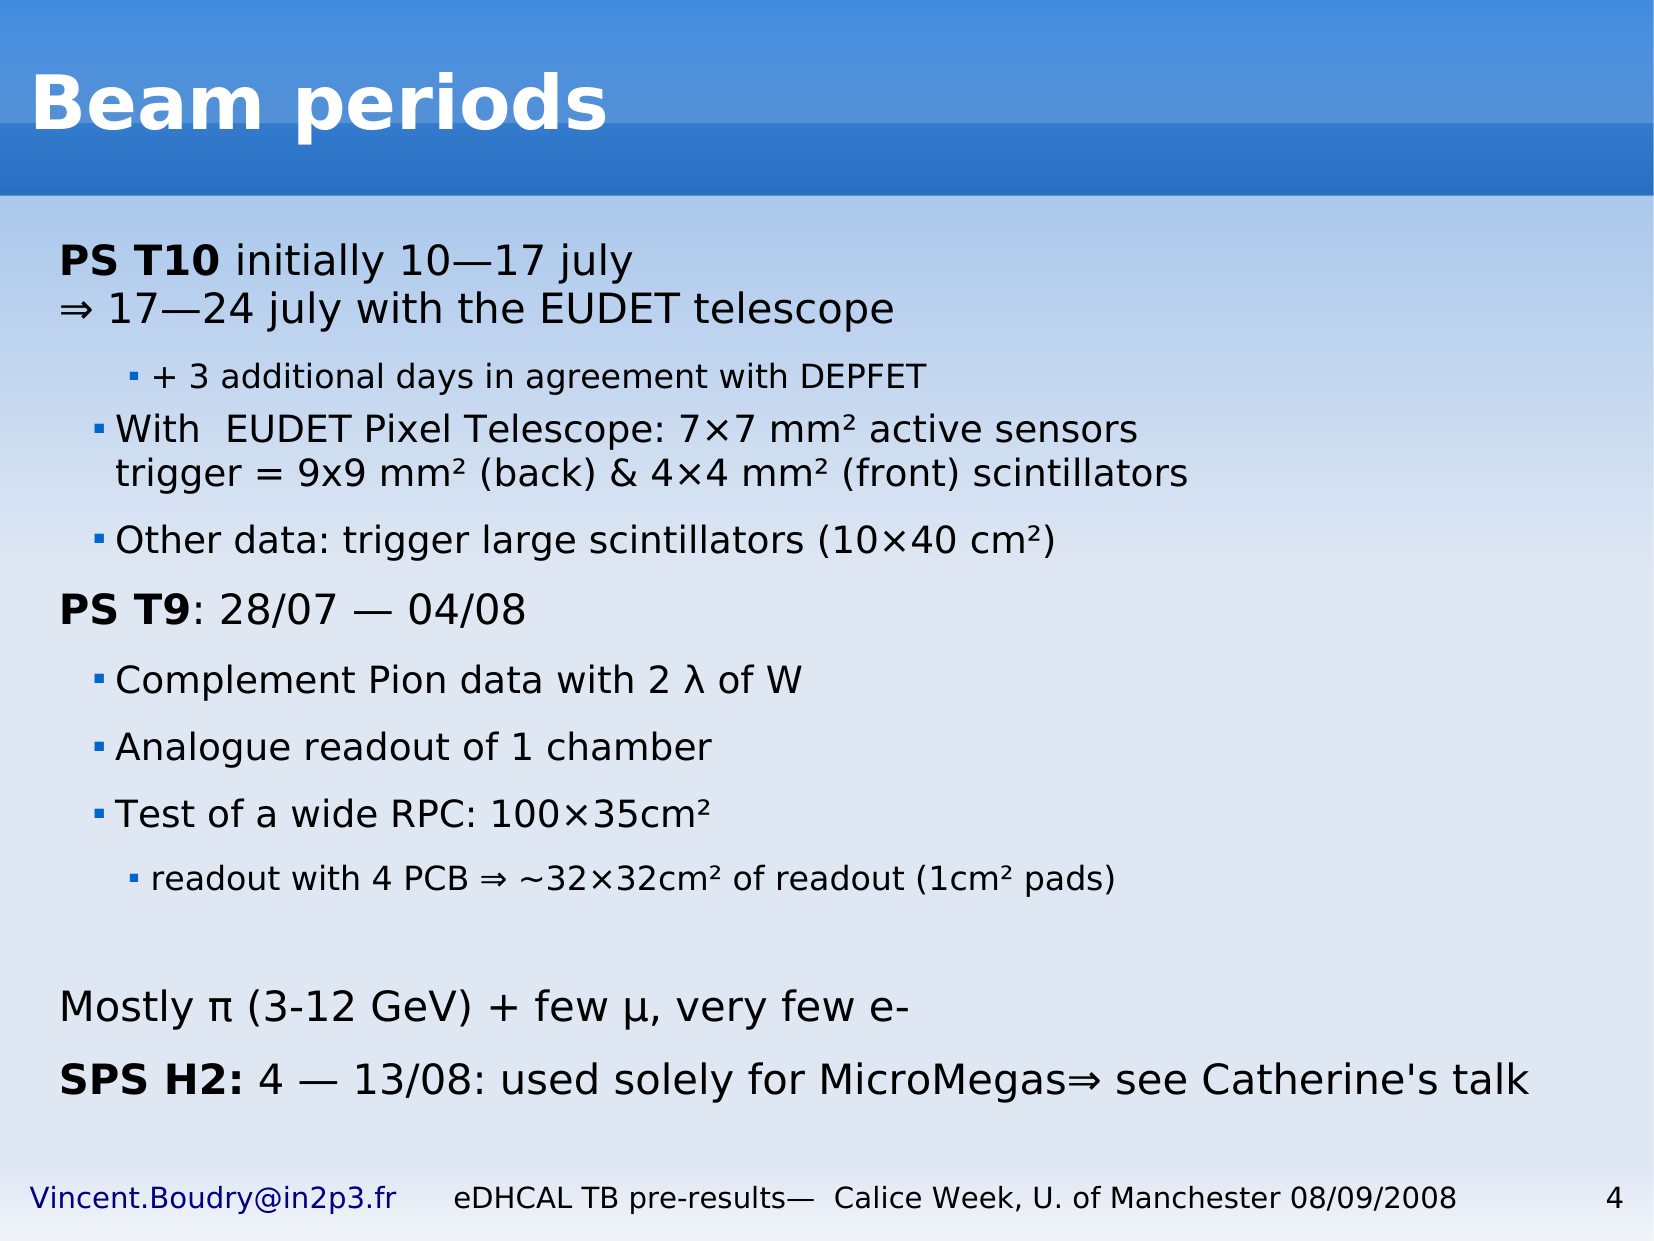

# Beam periods
PS T10 initially 10—17 july
⇒ 17—24 july with the EUDET telescope
+ 3 additional days in agreement with DEPFET
With EUDET Pixel Telescope: 7×7 mm² active sensors
trigger = 9x9 mm² (back) & 4×4 mm² (front) scintillators
Other data: trigger large scintillators (10×40 cm²)
PS T9: 28/07 — 04/08
Complement Pion data with 2 λ of W
Analogue readout of 1 chamber
Test of a wide RPC: 100×35cm²
readout with 4 PCB ⇒ ~32×32cm² of readout (1cm² pads)
Mostly π (3-12 GeV) + few μ, very few e-
SPS H2: 4 — 13/08: used solely for MicroMegas⇒ see Catherine's talk
eDHCAL TB pre-results— Calice Week, U. of Manchester 08/09/2008
4